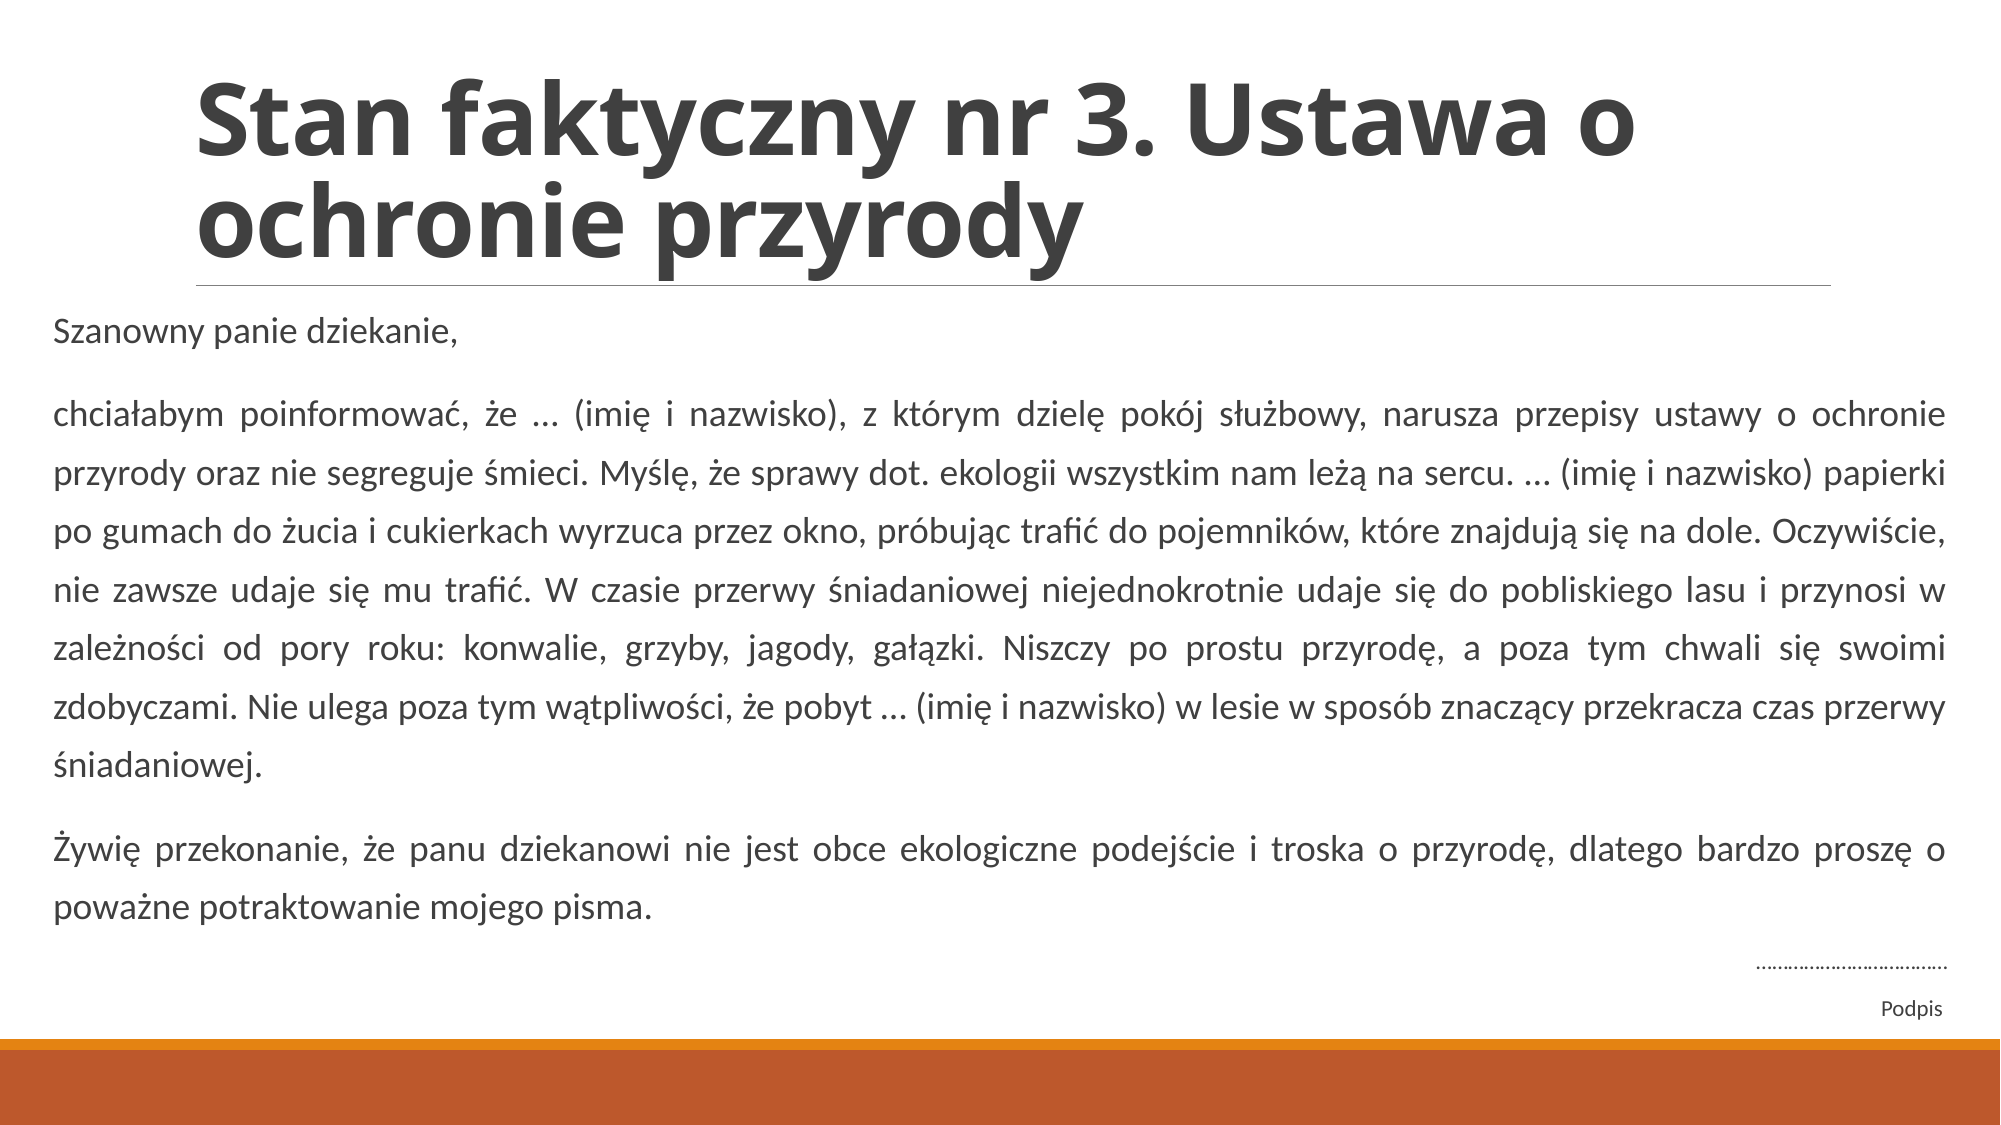

# Stan faktyczny nr 3. Ustawa o ochronie przyrody
Szanowny panie dziekanie,
chciałabym poinformować, że … (imię i nazwisko), z którym dzielę pokój służbowy, narusza przepisy ustawy o ochronie przyrody oraz nie segreguje śmieci. Myślę, że sprawy dot. ekologii wszystkim nam leżą na sercu. … (imię i nazwisko) papierki po gumach do żucia i cukierkach wyrzuca przez okno, próbując trafić do pojemników, które znajdują się na dole. Oczywiście, nie zawsze udaje się mu trafić. W czasie przerwy śniadaniowej niejednokrotnie udaje się do pobliskiego lasu i przynosi w zależności od pory roku: konwalie, grzyby, jagody, gałązki. Niszczy po prostu przyrodę, a poza tym chwali się swoimi zdobyczami. Nie ulega poza tym wątpliwości, że pobyt … (imię i nazwisko) w lesie w sposób znaczący przekracza czas przerwy śniadaniowej.
Żywię przekonanie, że panu dziekanowi nie jest obce ekologiczne podejście i troska o przyrodę, dlatego bardzo proszę o poważne potraktowanie mojego pisma.
………………………………
Podpis